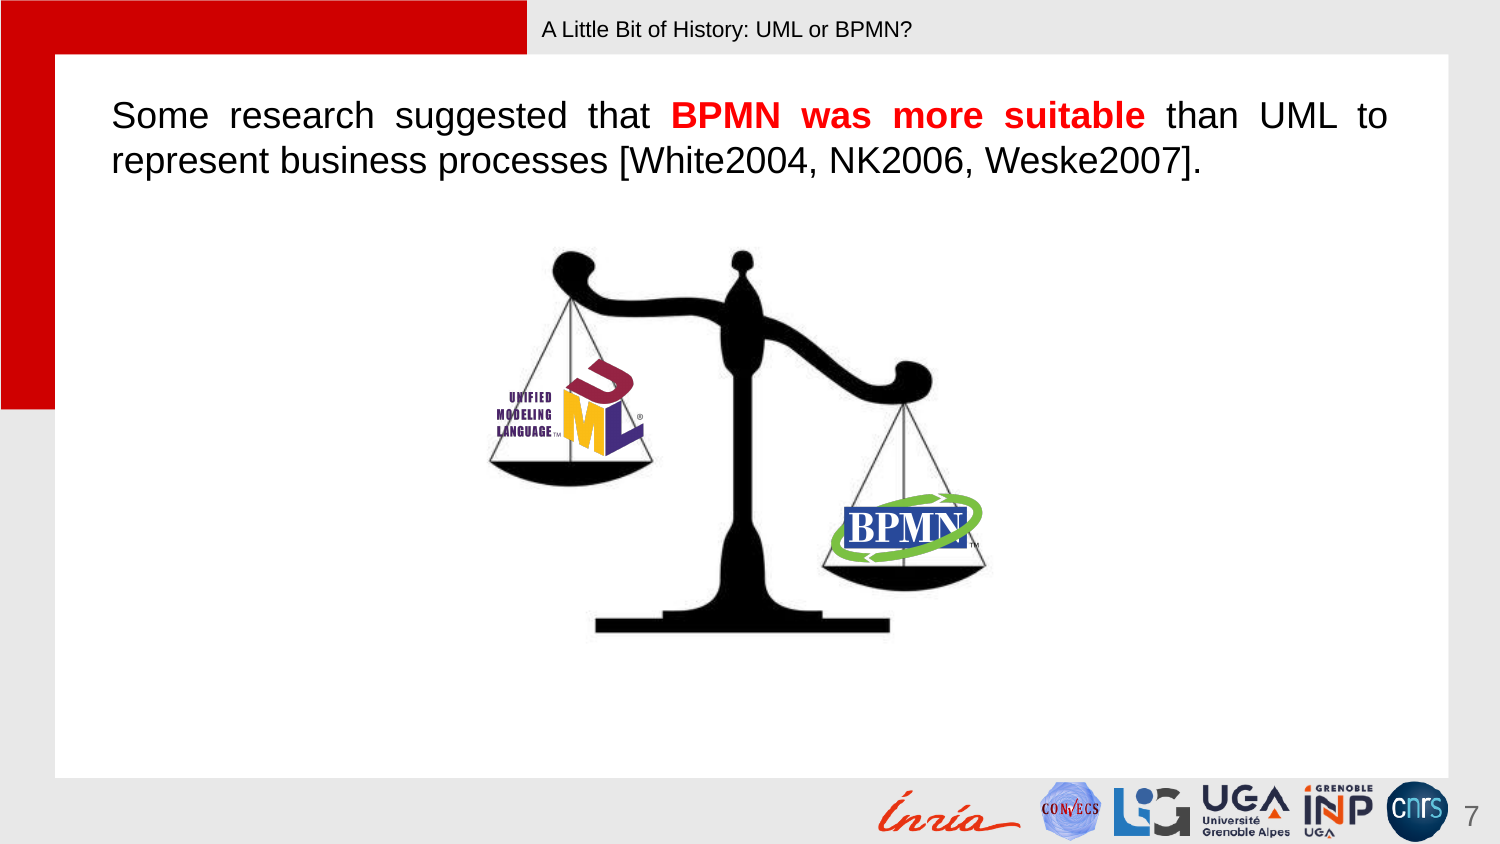

# A Little Bit of History: UML or BPMN?
Some research suggested that BPMN was more suitable than UML to represent business processes [White2004, NK2006, Weske2007].
7